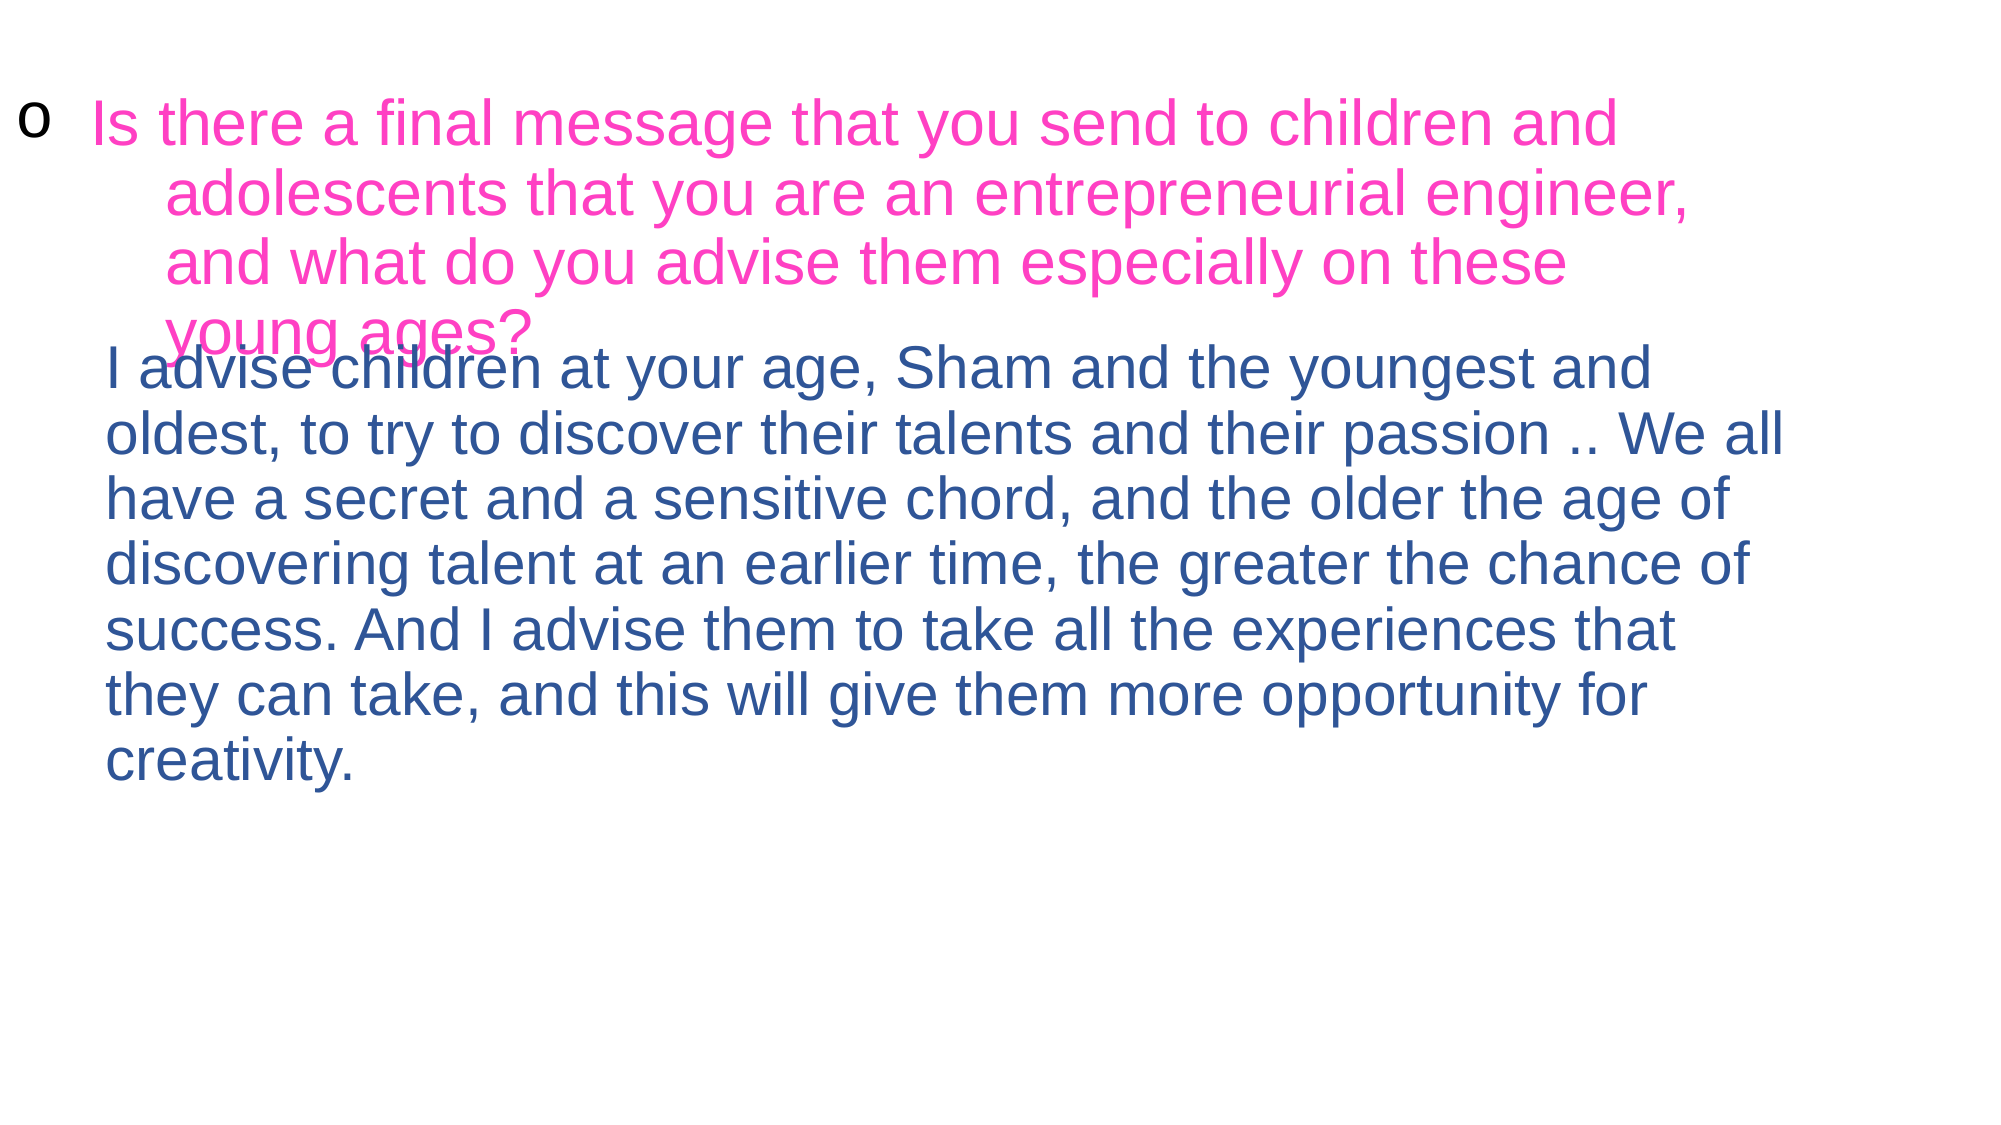

# Is there a final message that you send to children and adolescents that you are an entrepreneurial engineer, and what do you advise them especially on these young ages?
I advise children at your age, Sham and the youngest and oldest, to try to discover their talents and their passion .. We all have a secret and a sensitive chord, and the older the age of discovering talent at an earlier time, the greater the chance of success. And I advise them to take all the experiences that they can take, and this will give them more opportunity for creativity.